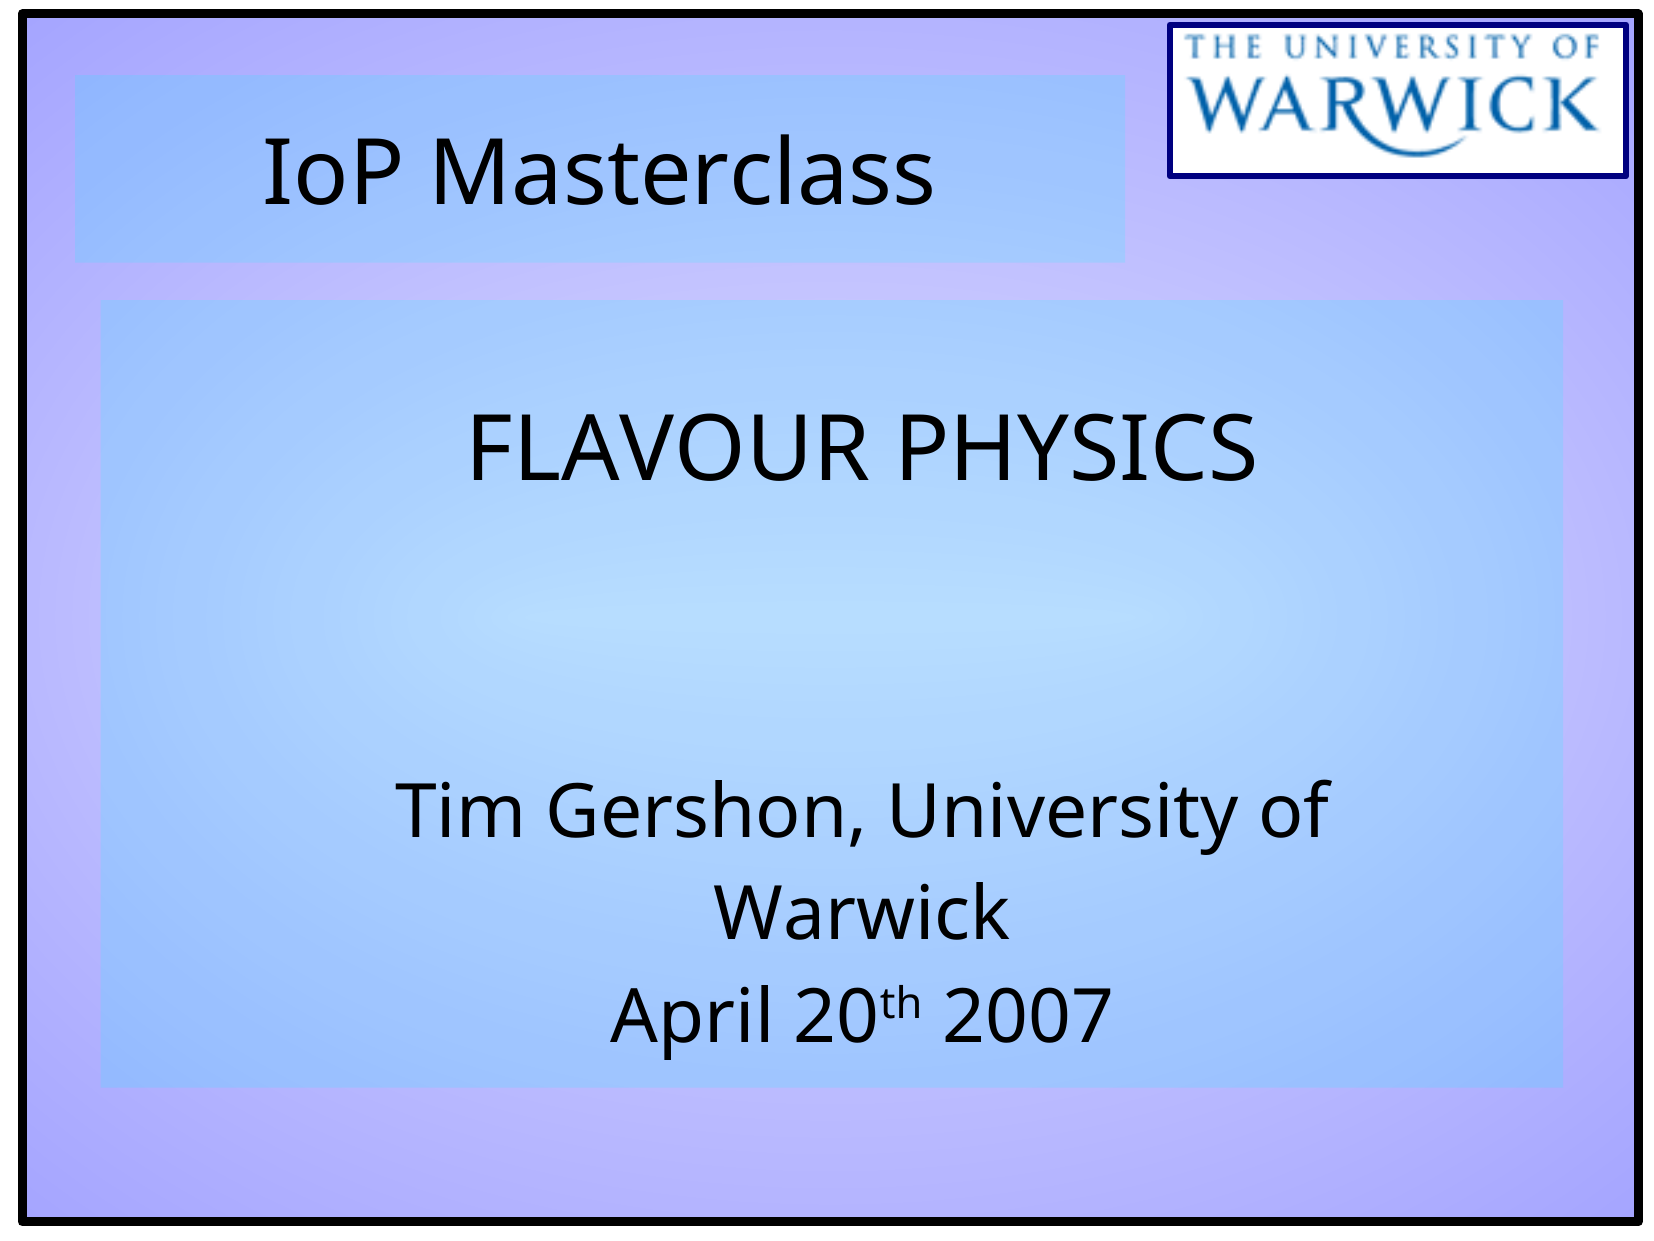

IoP Masterclass
FLAVOUR PHYSICS
Tim Gershon, University of Warwick
April 20th 2007